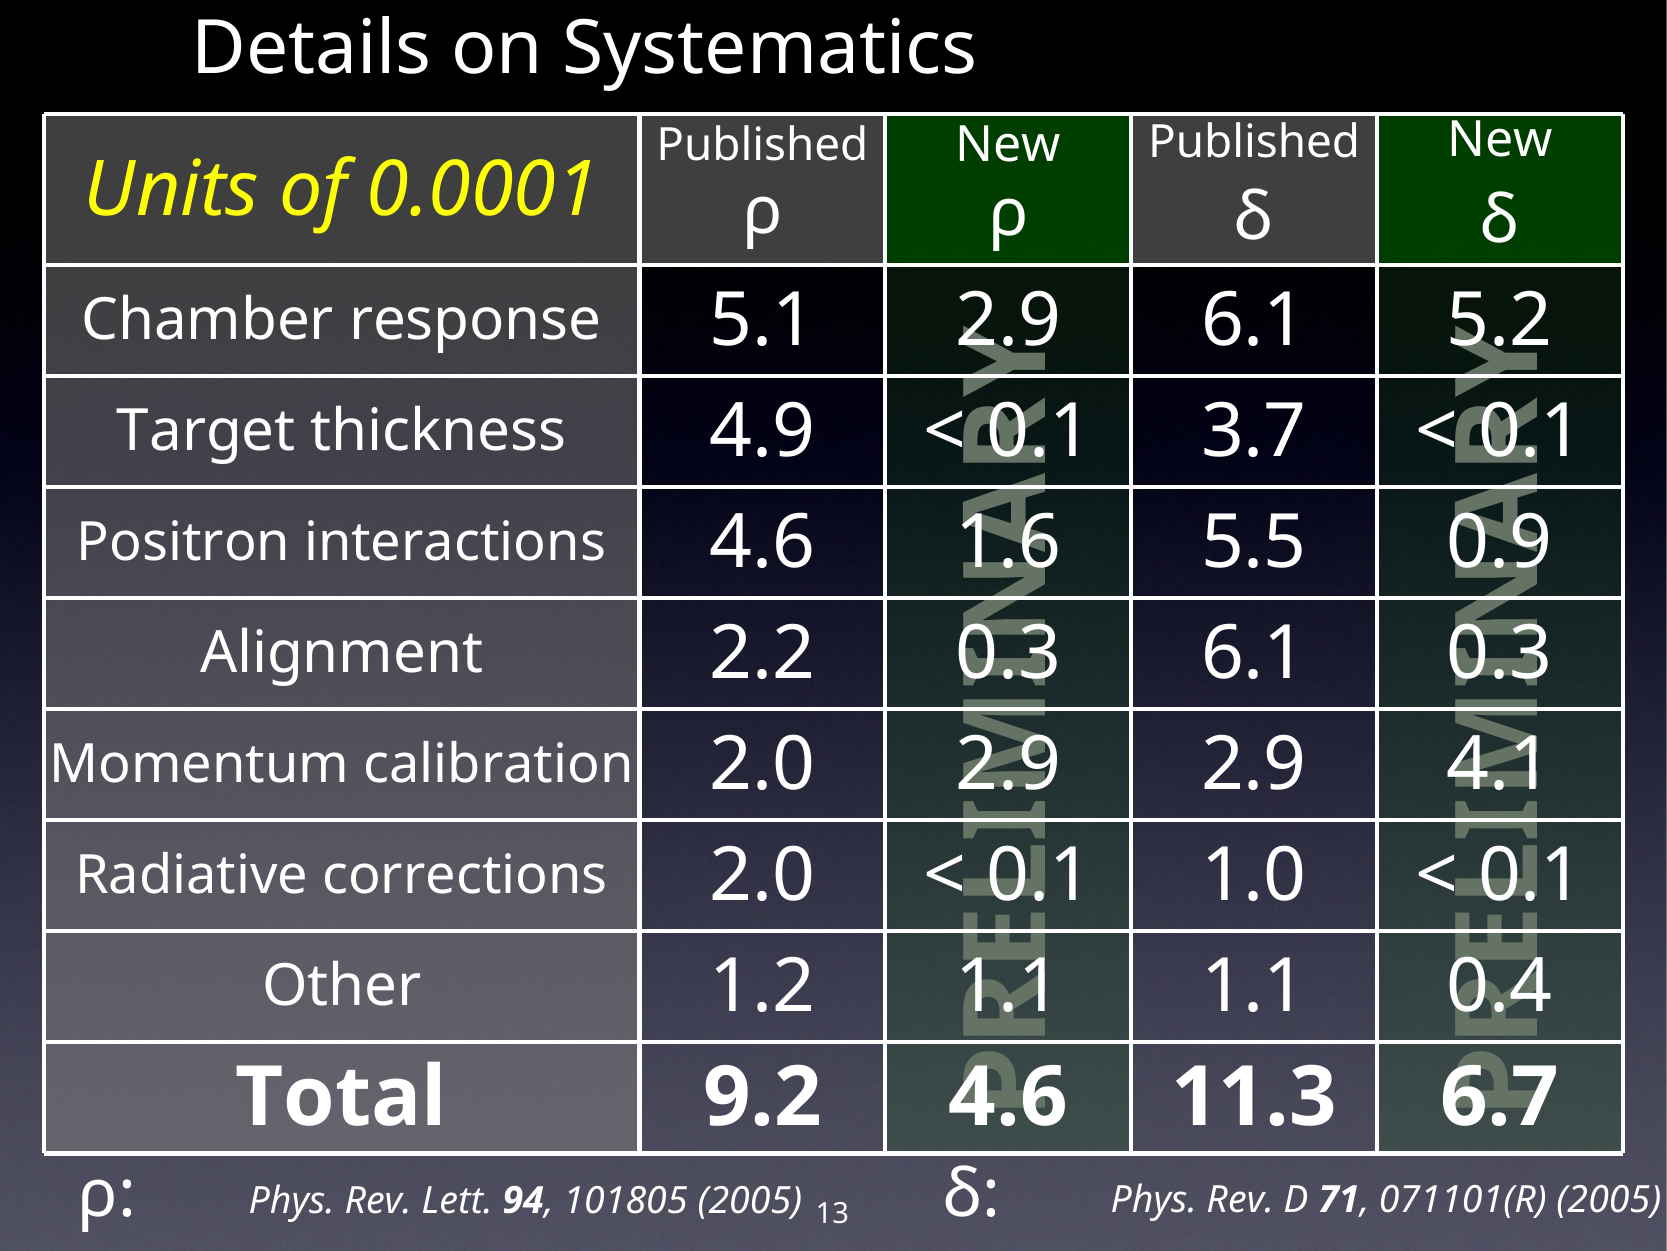

Details on Systematics
Units of 0.0001
Published
ρ
New
ρ
Published
δ
New
δ
5.1
2.9
6.1
5.2
Chamber response
4.9
< 0.1
3.7
< 0.1
Target thickness
4.6
1.6
5.5
0.9
Positron interactions
2.2
0.3
6.1
0.3
Alignment
Momentum calibration
2.0
2.9
2.9
4.1
2.0
< 0.1
1.0
< 0.1
Radiative corrections
1.2
1.1
1.1
0.4
Other
Total
9.2
4.6
11.3
6.7
PRELIMINARY
PRELIMINARY
Phys. Rev. Lett. 94, 101805 (2005)
ρ:
δ:
Phys. Rev. D 71, 071101(R) (2005)